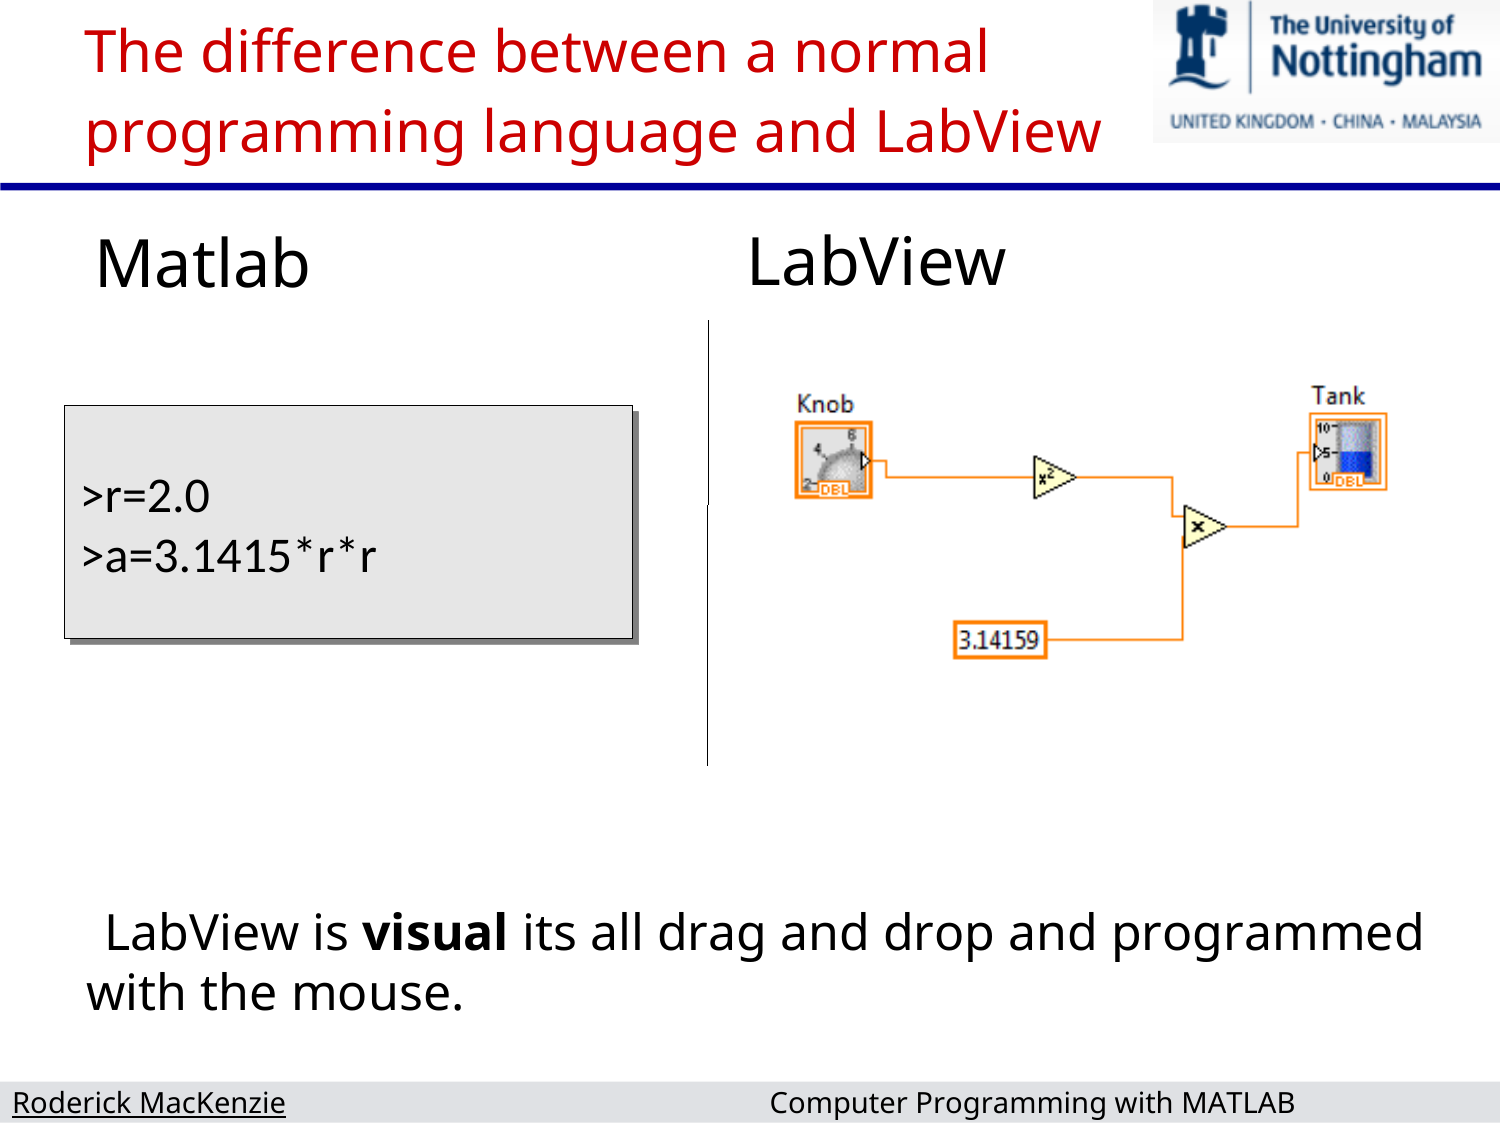

# The difference between a normal programming language and LabView
LabView
Matlab
>r=2.0
>a=3.1415*r*r
LabView is visual its all drag and drop and programmed with the mouse.